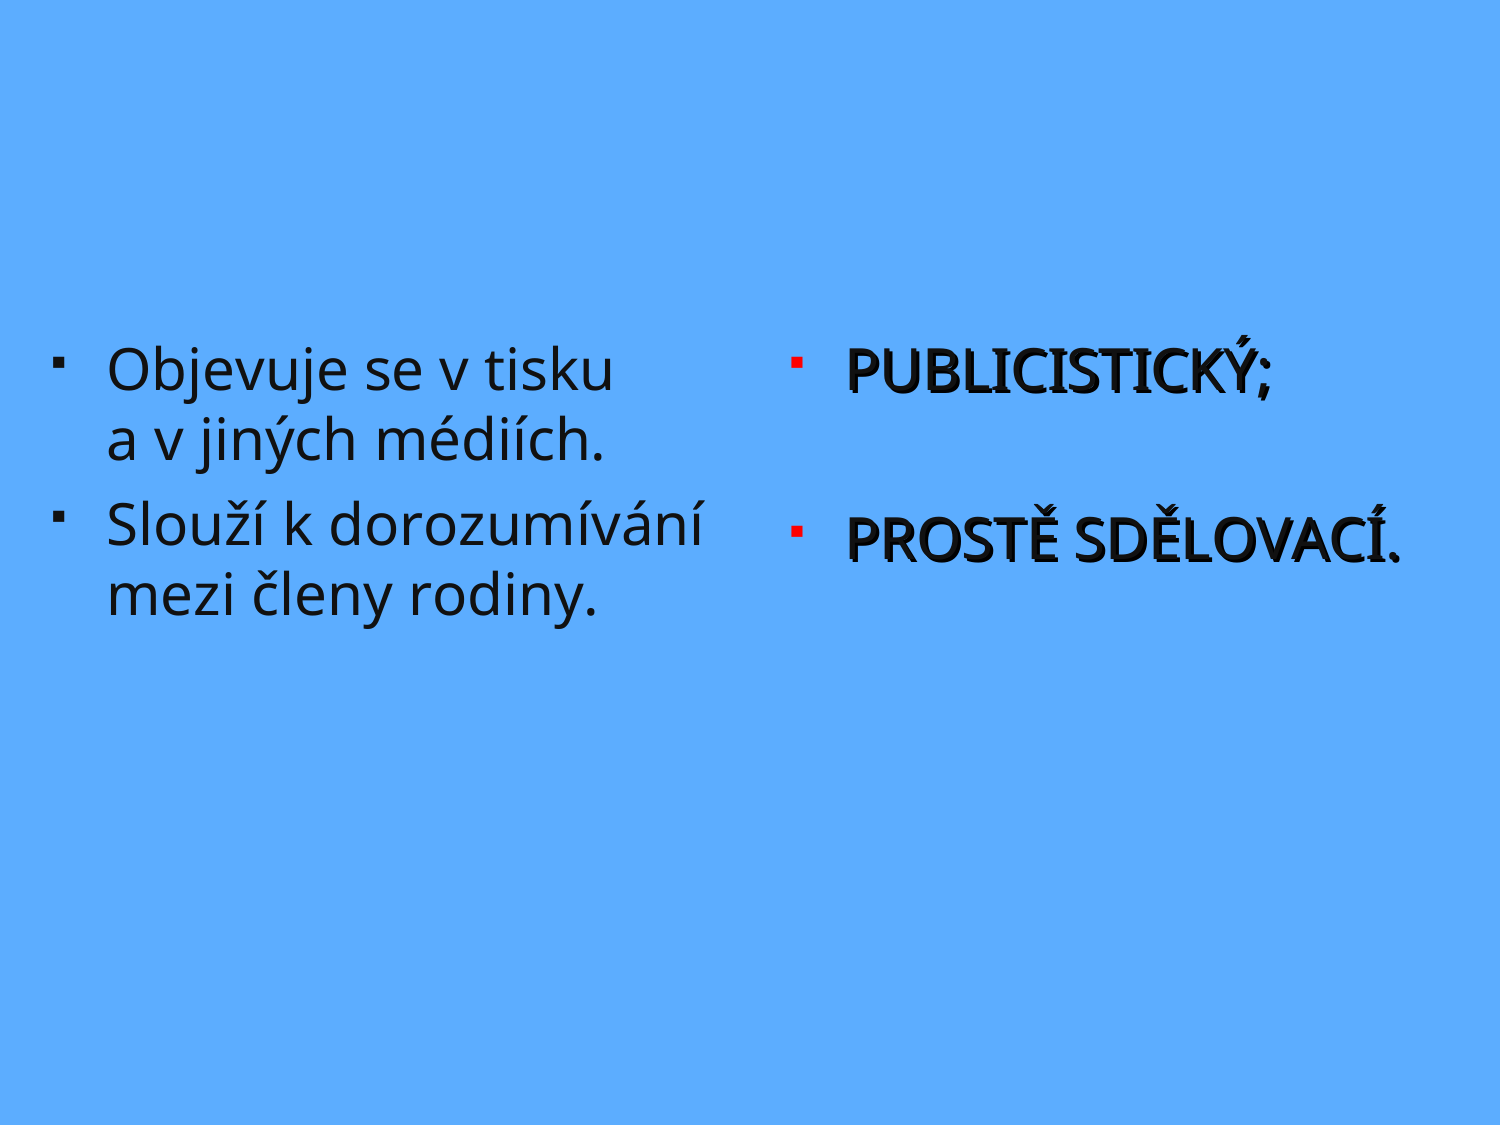

# Objevuje se v tisku a v jiných médiích.
Slouží k dorozumívání mezi členy rodiny.
PUBLICISTICKÝ;
PROSTĚ SDĚLOVACÍ.